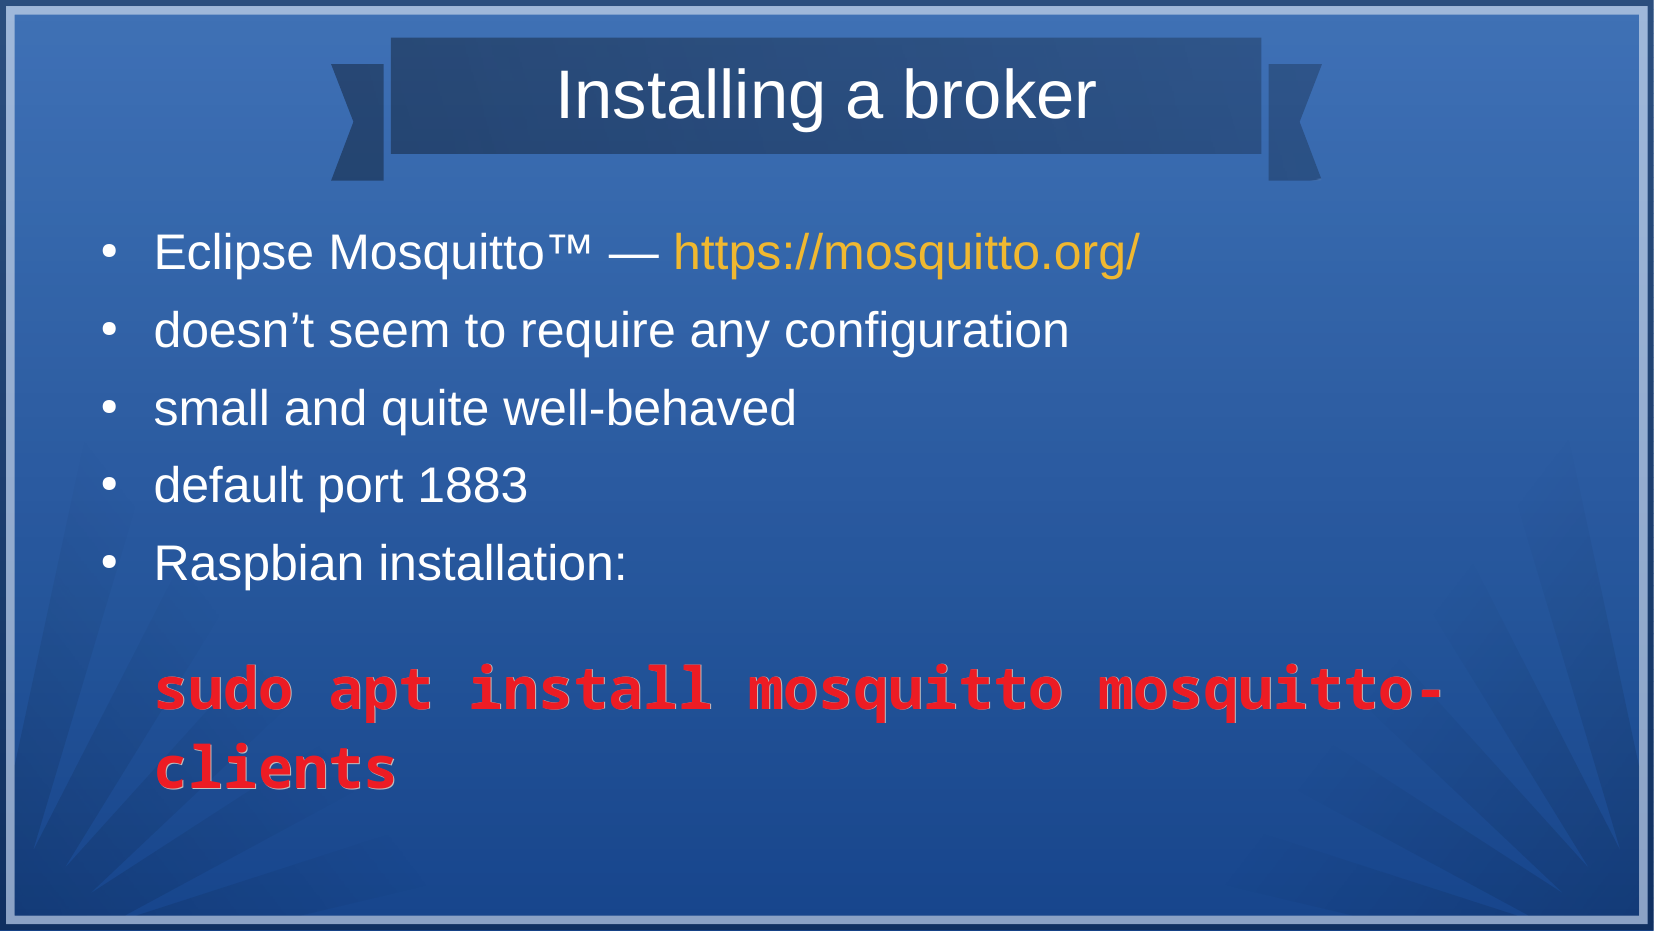

# Installing a broker
Eclipse Mosquitto™ — https://mosquitto.org/
doesn’t seem to require any configuration
small and quite well-behaved
default port 1883
Raspbian installation:
sudo apt install mosquitto mosquitto-clients